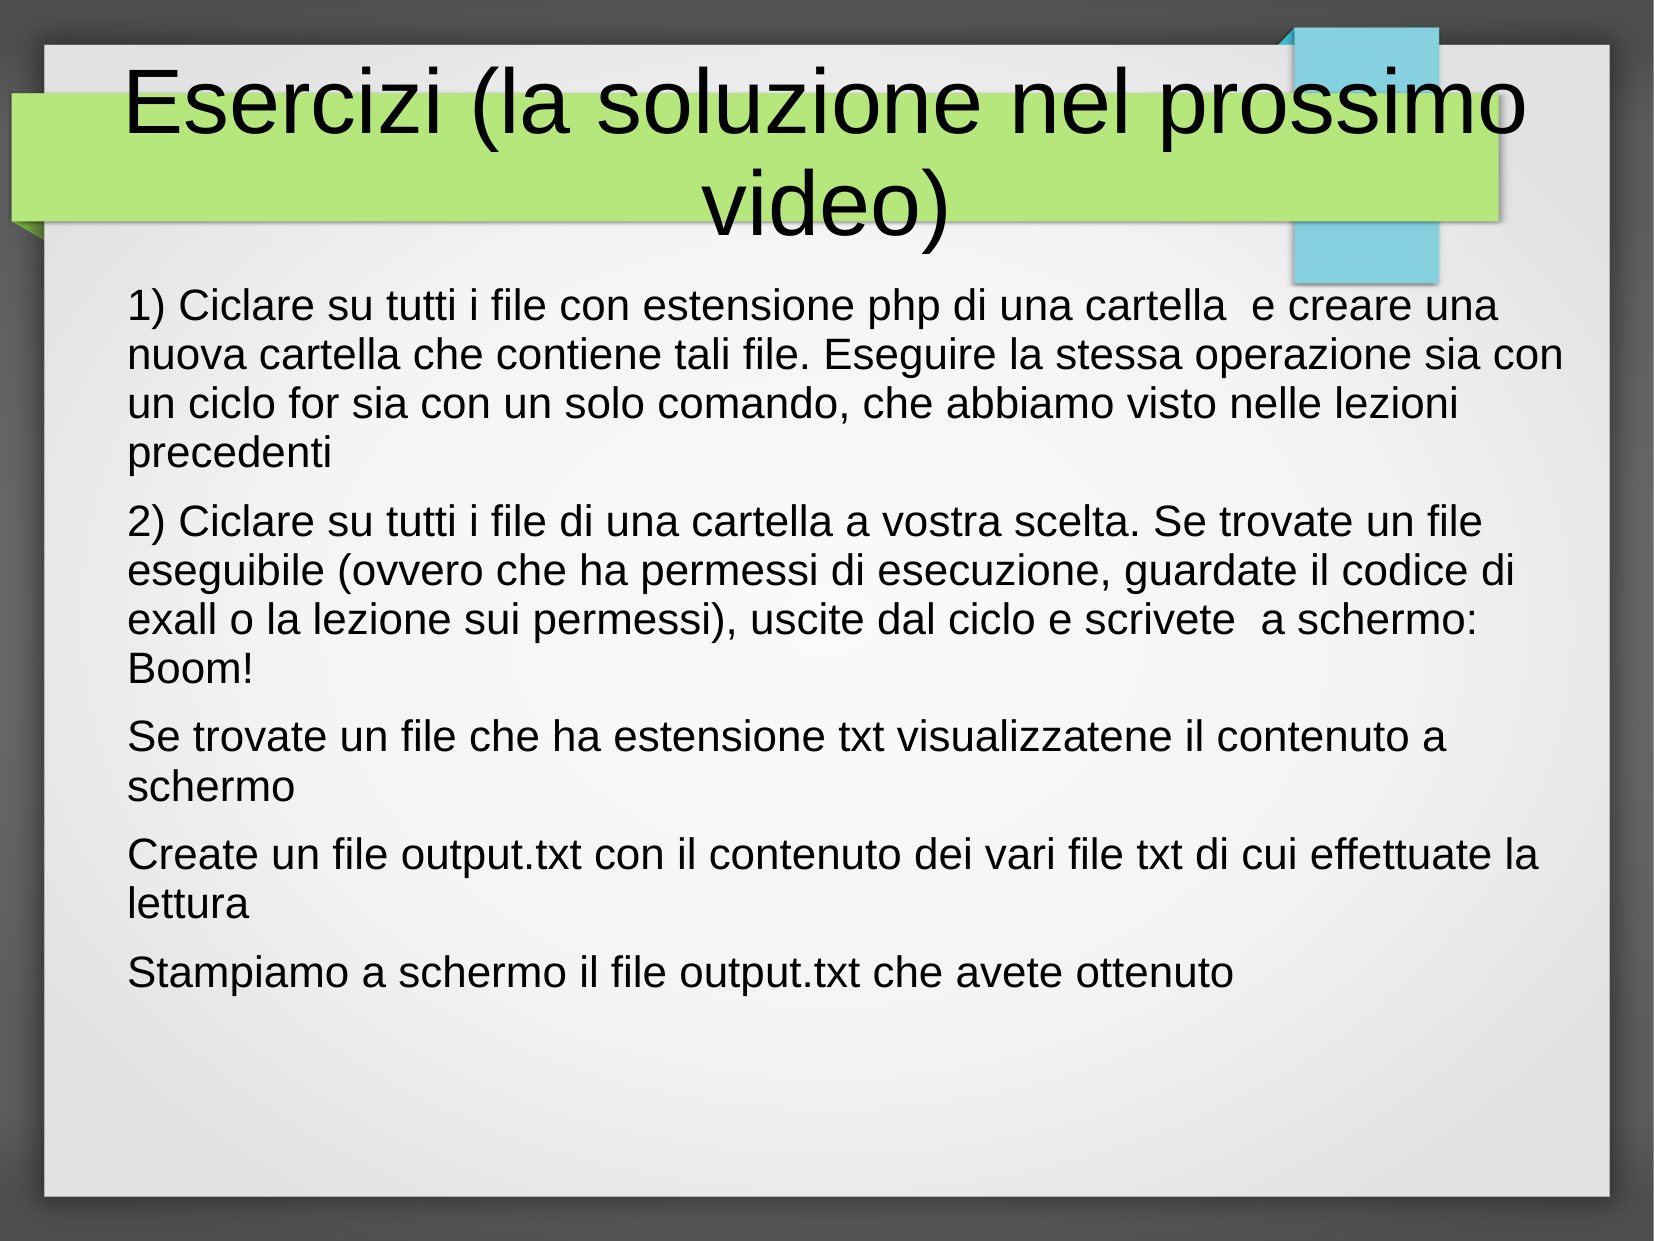

# Esercizi (la soluzione nel prossimo video)
1) Ciclare su tutti i file con estensione php di una cartella e creare una nuova cartella che contiene tali file. Eseguire la stessa operazione sia con un ciclo for sia con un solo comando, che abbiamo visto nelle lezioni precedenti
2) Ciclare su tutti i file di una cartella a vostra scelta. Se trovate un file eseguibile (ovvero che ha permessi di esecuzione, guardate il codice di exall o la lezione sui permessi), uscite dal ciclo e scrivete a schermo: Boom!
Se trovate un file che ha estensione txt visualizzatene il contenuto a schermo
Create un file output.txt con il contenuto dei vari file txt di cui effettuate la lettura
Stampiamo a schermo il file output.txt che avete ottenuto